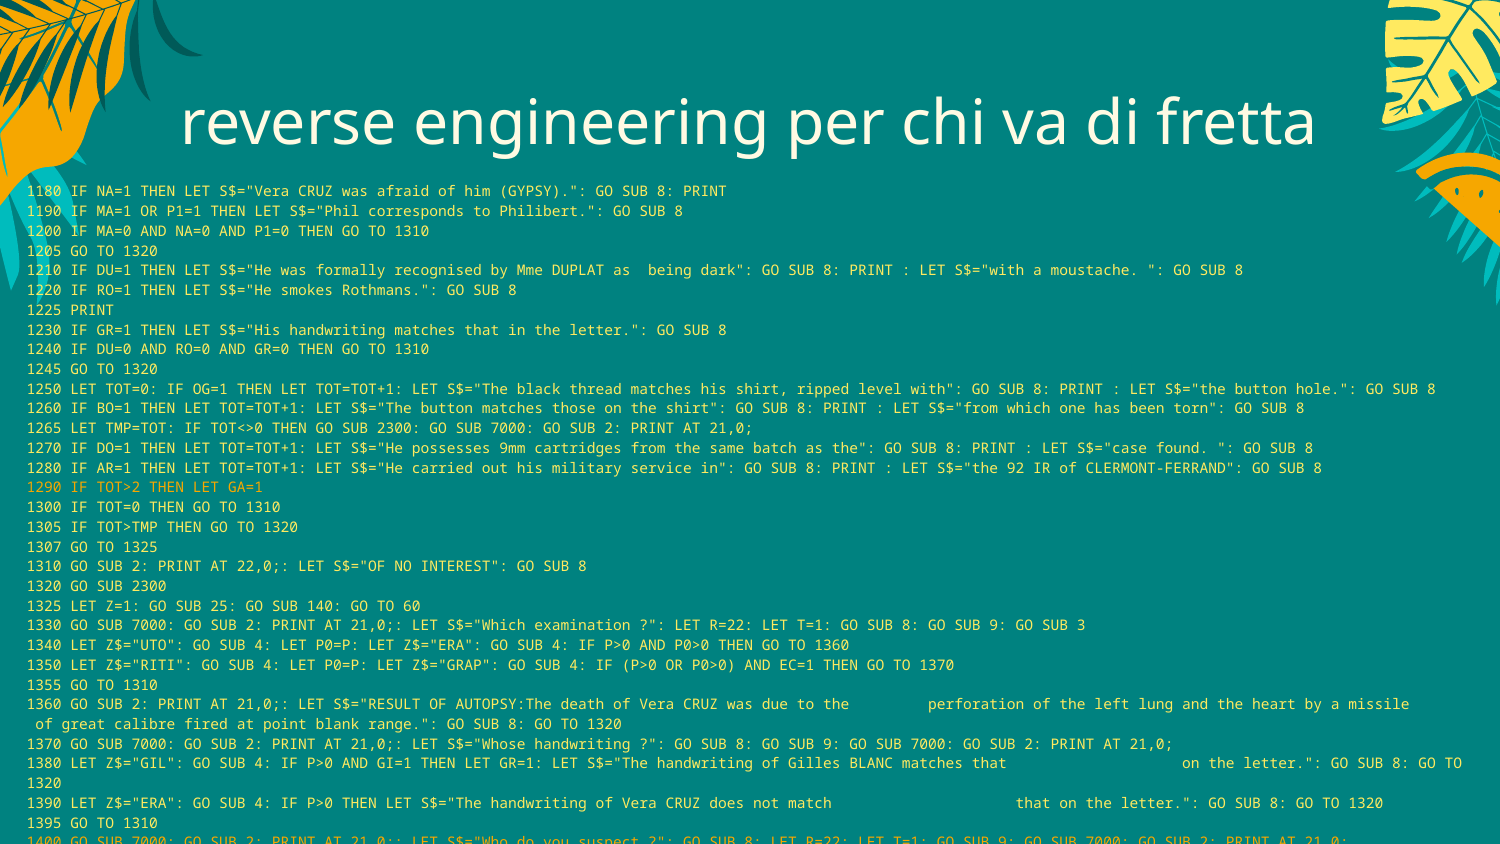

# reverse engineering per chi va di fretta
1180 IF NA=1 THEN LET S$="Vera CRUZ was afraid of him (GYPSY).": GO SUB 8: PRINT
1190 IF MA=1 OR P1=1 THEN LET S$="Phil corresponds to Philibert.": GO SUB 8
1200 IF MA=0 AND NA=0 AND P1=0 THEN GO TO 1310
1205 GO TO 1320
1210 IF DU=1 THEN LET S$="He was formally recognised by Mme DUPLAT as being dark": GO SUB 8: PRINT : LET S$="with a moustache. ": GO SUB 8
1220 IF RO=1 THEN LET S$="He smokes Rothmans.": GO SUB 8
1225 PRINT
1230 IF GR=1 THEN LET S$="His handwriting matches that in the letter.": GO SUB 8
1240 IF DU=0 AND RO=0 AND GR=0 THEN GO TO 1310
1245 GO TO 1320
1250 LET TOT=0: IF OG=1 THEN LET TOT=TOT+1: LET S$="The black thread matches his shirt, ripped level with": GO SUB 8: PRINT : LET S$="the button hole.": GO SUB 8
1260 IF BO=1 THEN LET TOT=TOT+1: LET S$="The button matches those on the shirt": GO SUB 8: PRINT : LET S$="from which one has been torn": GO SUB 8
1265 LET TMP=TOT: IF TOT<>0 THEN GO SUB 2300: GO SUB 7000: GO SUB 2: PRINT AT 21,0;
1270 IF DO=1 THEN LET TOT=TOT+1: LET S$="He possesses 9mm cartridges from the same batch as the": GO SUB 8: PRINT : LET S$="case found. ": GO SUB 8
1280 IF AR=1 THEN LET TOT=TOT+1: LET S$="He carried out his military service in": GO SUB 8: PRINT : LET S$="the 92 IR of CLERMONT-FERRAND": GO SUB 8
1290 IF TOT>2 THEN LET GA=1
1300 IF TOT=0 THEN GO TO 1310
1305 IF TOT>TMP THEN GO TO 1320
1307 GO TO 1325
1310 GO SUB 2: PRINT AT 22,0;: LET S$="OF NO INTEREST": GO SUB 8
1320 GO SUB 2300
1325 LET Z=1: GO SUB 25: GO SUB 140: GO TO 60
1330 GO SUB 7000: GO SUB 2: PRINT AT 21,0;: LET S$="Which examination ?": LET R=22: LET T=1: GO SUB 8: GO SUB 9: GO SUB 3
1340 LET Z$="UTO": GO SUB 4: LET P0=P: LET Z$="ERA": GO SUB 4: IF P>0 AND P0>0 THEN GO TO 1360
1350 LET Z$="RITI": GO SUB 4: LET P0=P: LET Z$="GRAP": GO SUB 4: IF (P>0 OR P0>0) AND EC=1 THEN GO TO 1370
1355 GO TO 1310
1360 GO SUB 2: PRINT AT 21,0;: LET S$="RESULT OF AUTOPSY:The death of Vera CRUZ was due to the perforation of the left lung and the heart by a missile of great calibre fired at point blank range.": GO SUB 8: GO TO 1320
1370 GO SUB 7000: GO SUB 2: PRINT AT 21,0;: LET S$="Whose handwriting ?": GO SUB 8: GO SUB 9: GO SUB 7000: GO SUB 2: PRINT AT 21,0;
1380 LET Z$="GIL": GO SUB 4: IF P>0 AND GI=1 THEN LET GR=1: LET S$="The handwriting of Gilles BLANC matches that on the letter.": GO SUB 8: GO TO 1320
1390 LET Z$="ERA": GO SUB 4: IF P>0 THEN LET S$="The handwriting of Vera CRUZ does not match that on the letter.": GO SUB 8: GO TO 1320
1395 GO TO 1310
1400 GO SUB 7000: GO SUB 2: PRINT AT 21,0;: LET S$="Who do you suspect ?": GO SUB 8: LET R=22: LET T=1: GO SUB 9: GO SUB 7000: GO SUB 2: PRINT AT 21,0;
1410 LET Z$="IPPE": GO SUB 4: IF P>0 AND GA=1 AND PH1=1 THEN GO TO 1430
1420 LET S$="YOU LACK CERTAIN ELEMENTS TO SUPPORT YOUR SUSPICIONS.": GO SUB 8: PRINT : LET s$="A MISCARRIAGE OF JUSTICE WOULD BE INADMISSIBLE": GO SUB 8: GO TO 1320
1430 LET S$="BRAVO! It was Philippe BLANC who cold-bloodedly": GO SUB 8: PRINT : LET s$="assassinated Vera.": GO SUB 8
1435 GO SUB 2300: GO SUB 7000: GO SUB 2: PRINT AT 21,0;
1440 LET S$="Your relentless pursuit of the villain merits my congratulationsI hope that this investigation will give you the desire to follow others. Goodbye for now... Gilles BLANCON.": GO SUB 8: GO SUB 2200: PAUSE 100: PAUSE 0: GO TO 1325